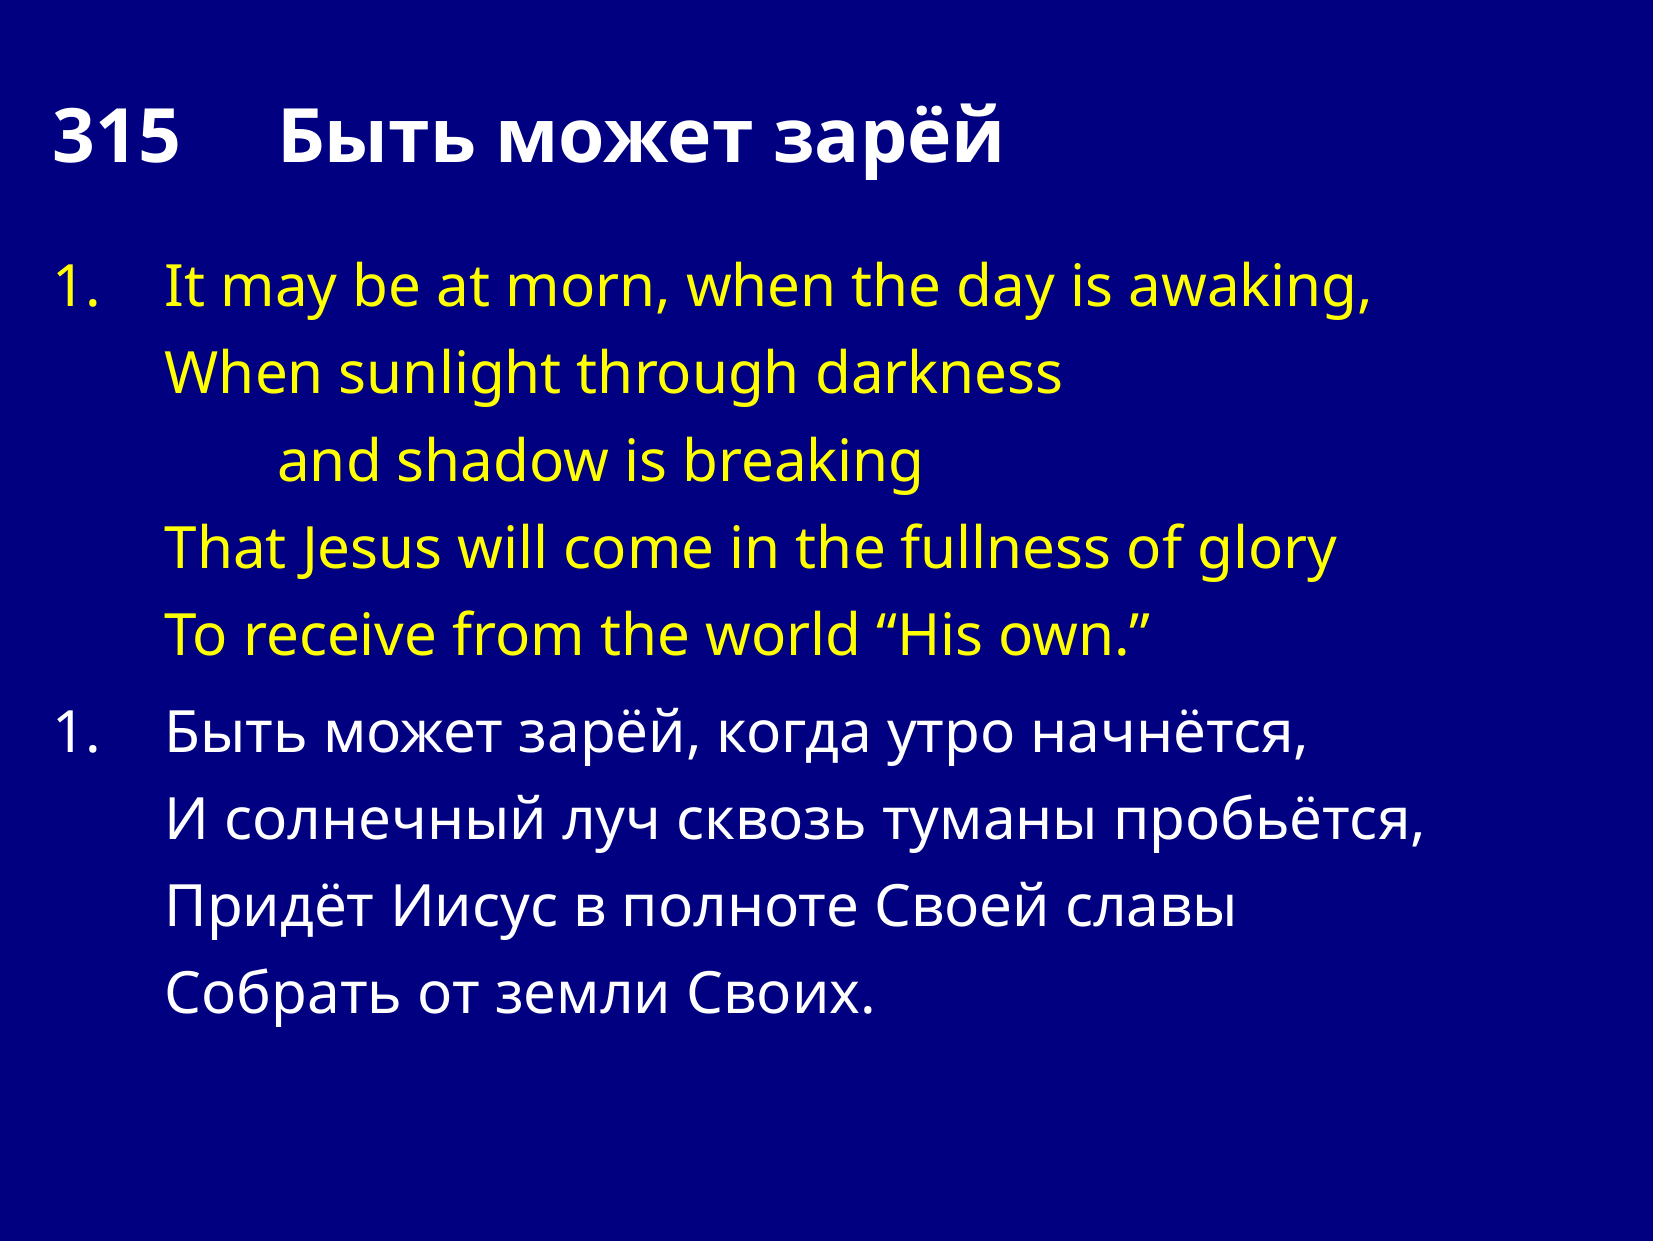

315	Быть может зарёй
1.	It may be at morn, when the day is awaking,
	When sunlight through darkness
		and shadow is breaking
	That Jesus will come in the fullness of glory
	To receive from the world “His own.”
1.	Быть может зарёй, когда утро начнётся,
	И солнечный луч сквозь туманы пробьётся,
	Придёт Иисус в полноте Своей славы
	Собрать от земли Своих.